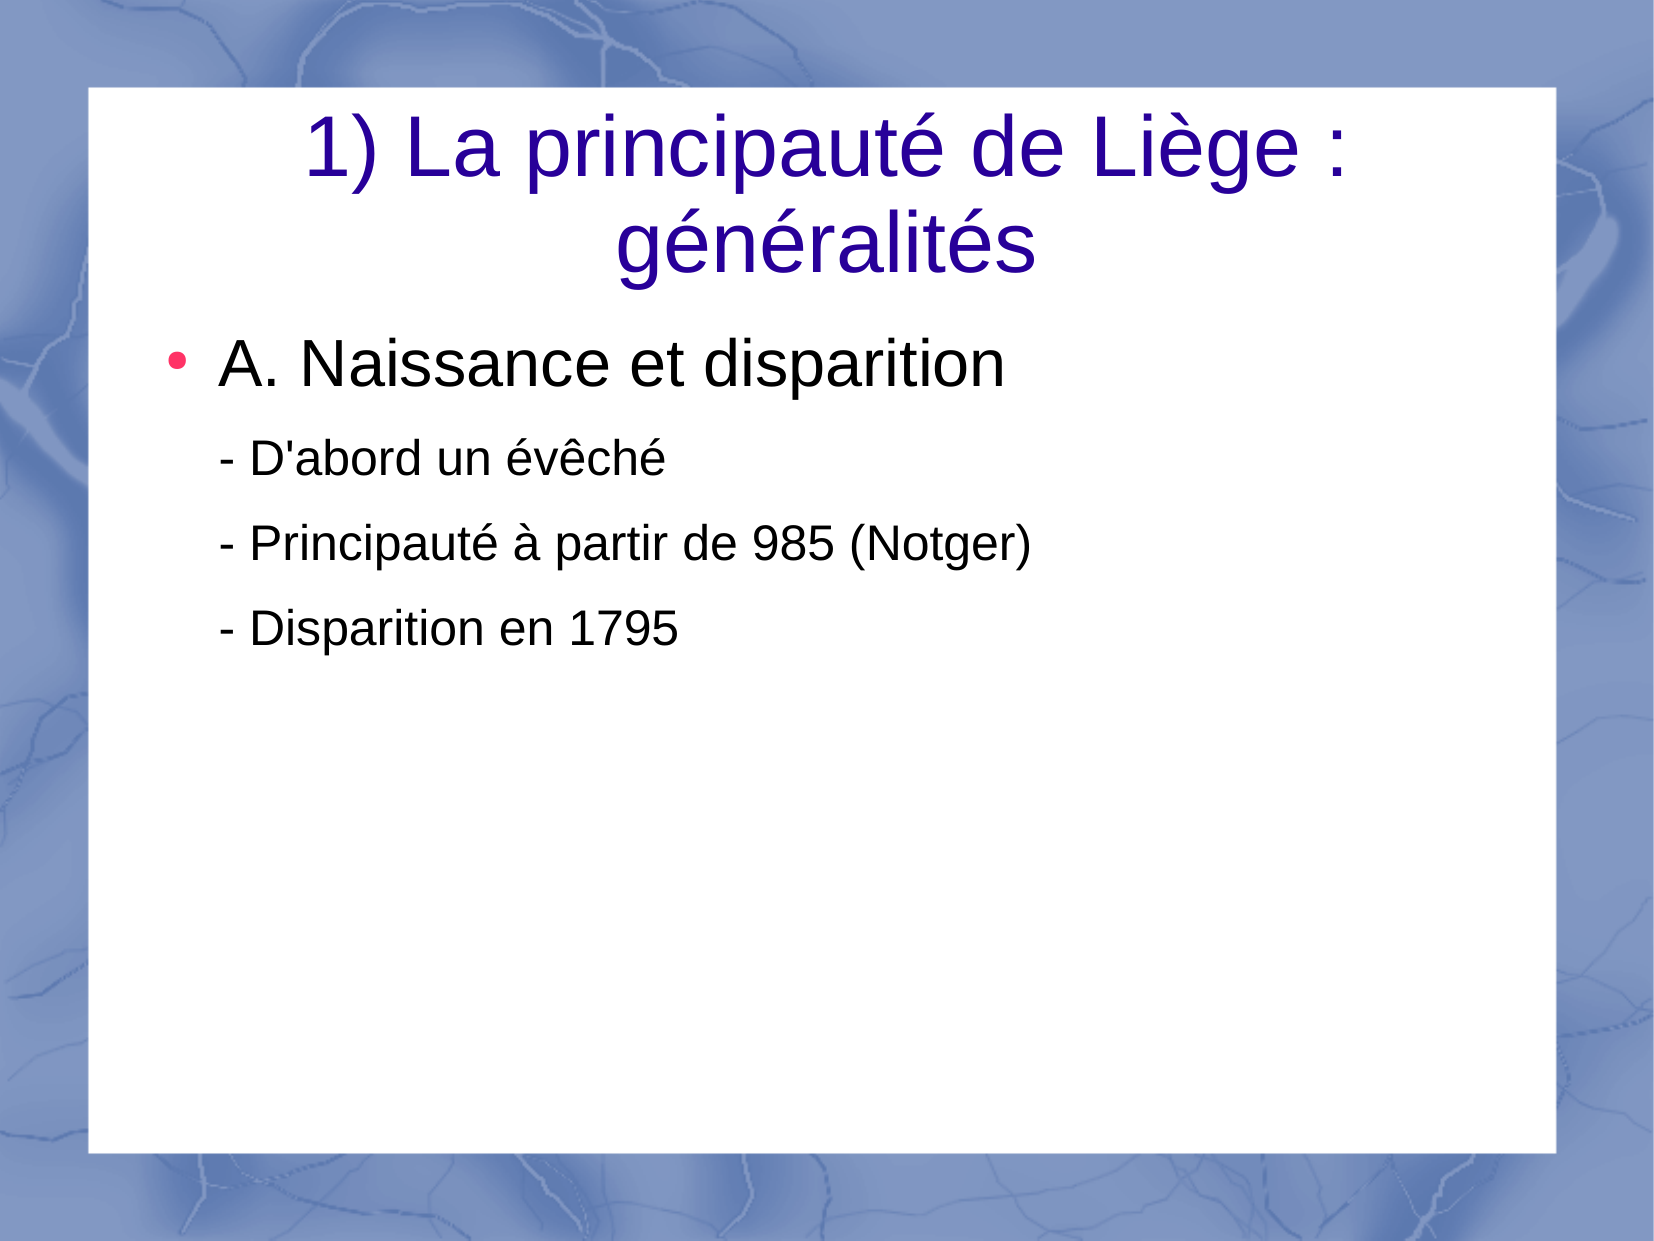

# 1) La principauté de Liège : généralités
A. Naissance et disparition
- D'abord un évêché
- Principauté à partir de 985 (Notger)
- Disparition en 1795